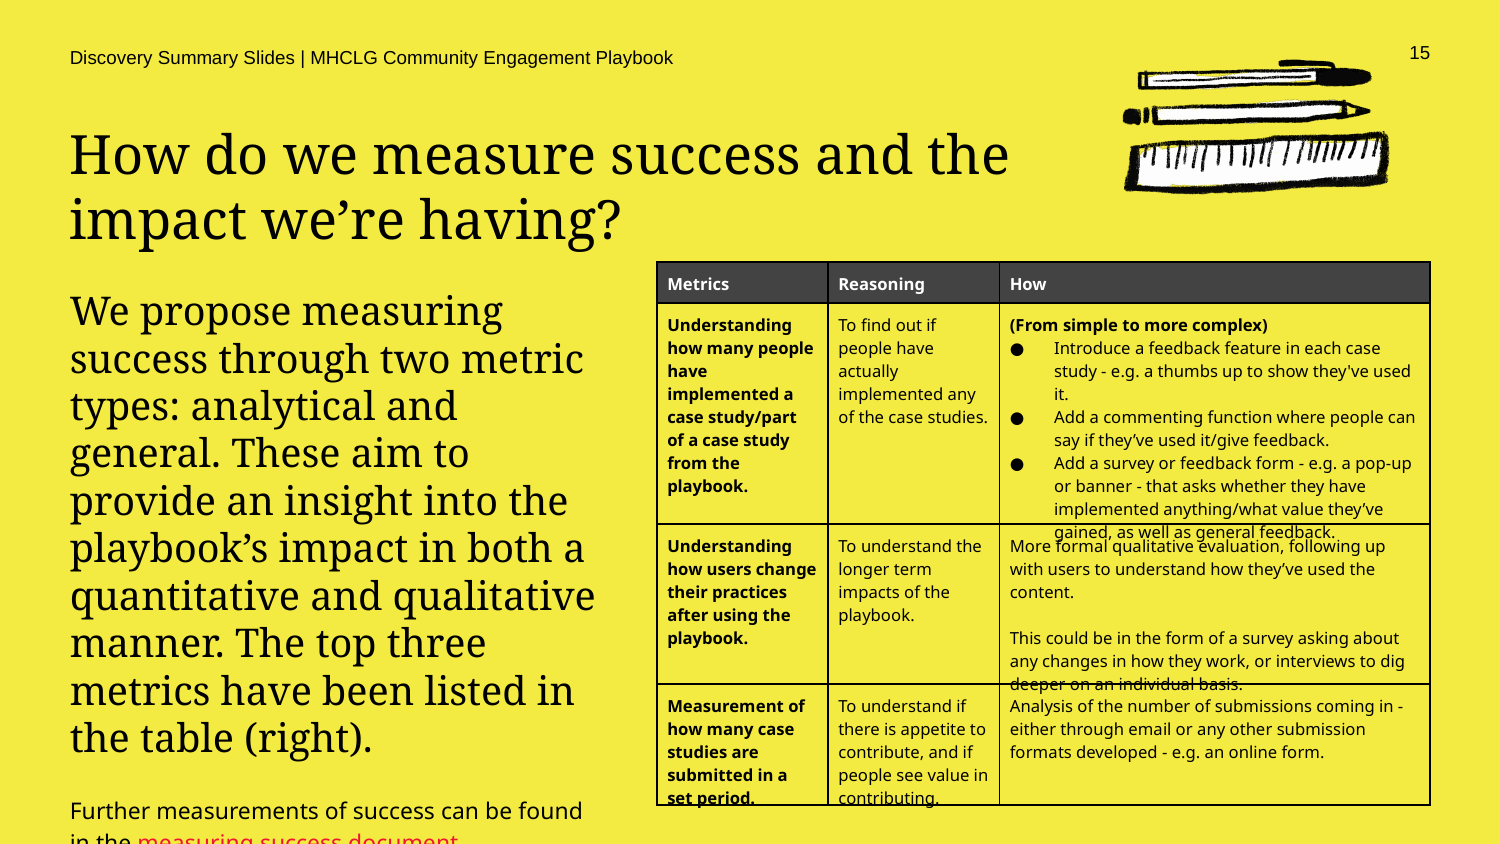

15
Discovery Summary Slides | MHCLG Community Engagement Playbook
How do we measure success and the impact we’re having?
| Metrics | Reasoning | How |
| --- | --- | --- |
| Understanding how many people have implemented a case study/part of a case study from the playbook. | To find out if people have actually implemented any of the case studies. | (From simple to more complex) Introduce a feedback feature in each case study - e.g. a thumbs up to show they've used it. Add a commenting function where people can say if they’ve used it/give feedback. Add a survey or feedback form - e.g. a pop-up or banner - that asks whether they have implemented anything/what value they’ve gained, as well as general feedback. |
| Understanding how users change their practices after using the playbook. | To understand the longer term impacts of the playbook. | More formal qualitative evaluation, following up with users to understand how they’ve used the content. This could be in the form of a survey asking about any changes in how they work, or interviews to dig deeper on an individual basis. |
| Measurement of how many case studies are submitted in a set period. | To understand if there is appetite to contribute, and if people see value in contributing. | Analysis of the number of submissions coming in - either through email or any other submission formats developed - e.g. an online form. |
We propose measuring success through two metric types: analytical and general. These aim to provide an insight into the playbook’s impact in both a quantitative and qualitative manner. The top three metrics have been listed in the table (right).
Further measurements of success can be found in the measuring success document.